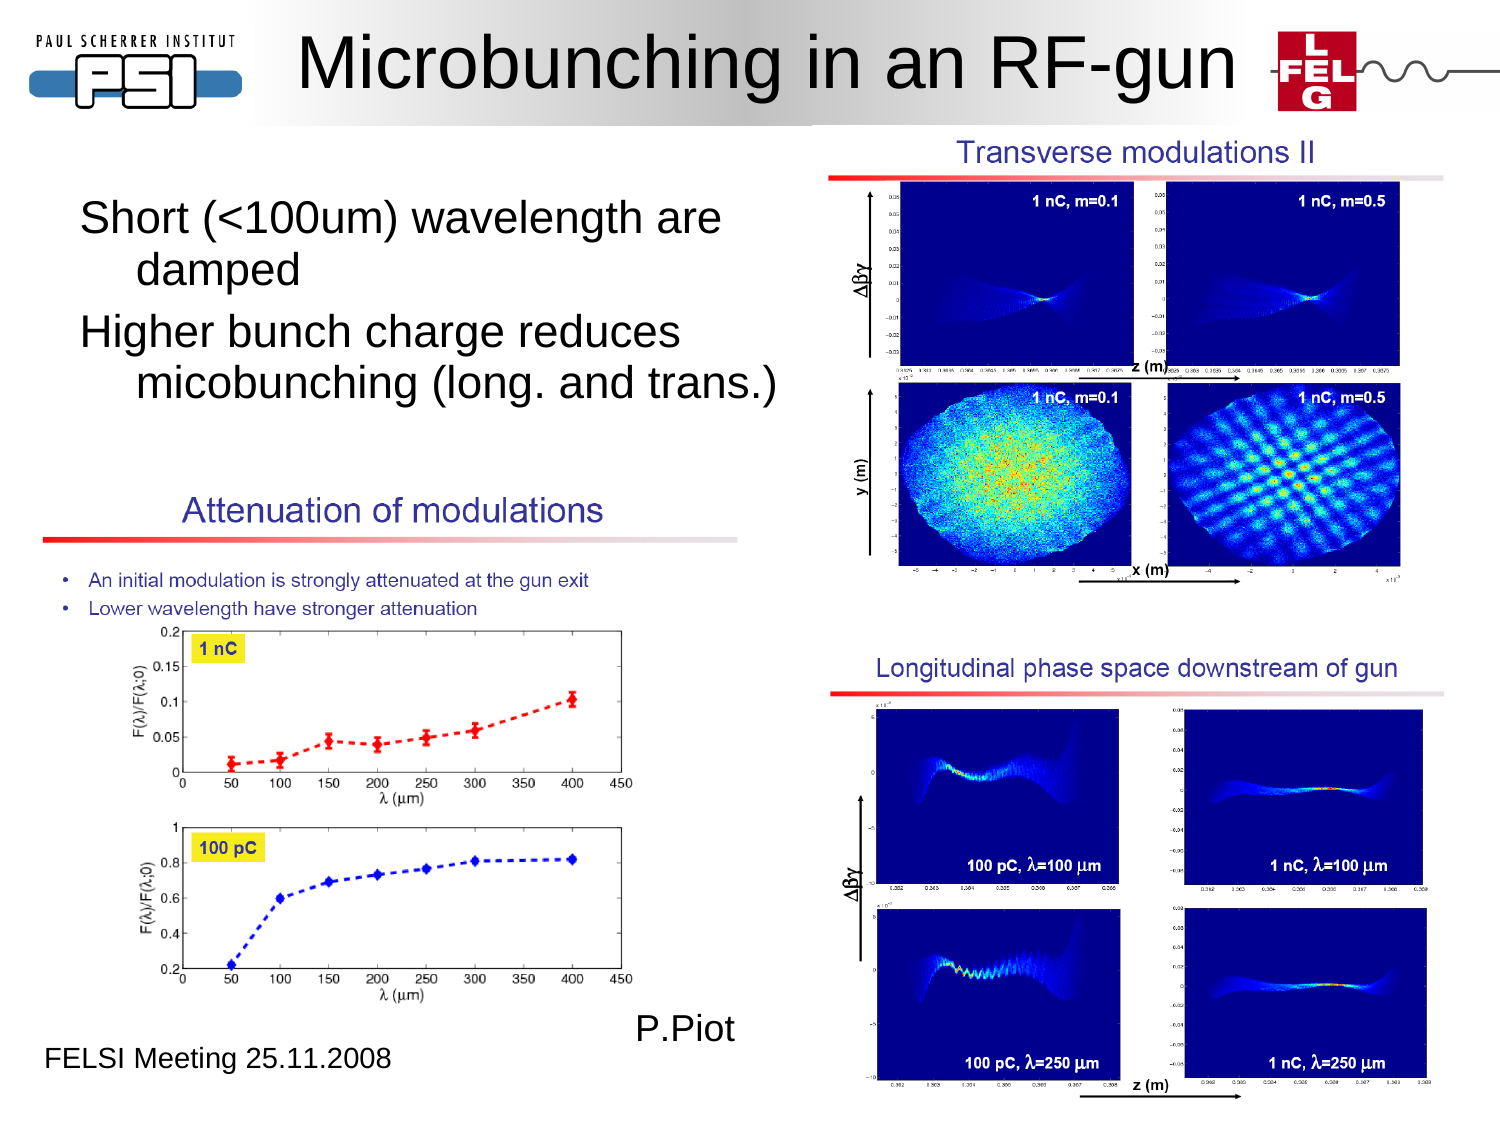

Microbunching in an RF-gun
# Short (<100um) wavelength are damped
Higher bunch charge reduces
micobunching (long. and trans.)
P.Piot
FELSI Meeting 25.11.2008
Bolko Beutner